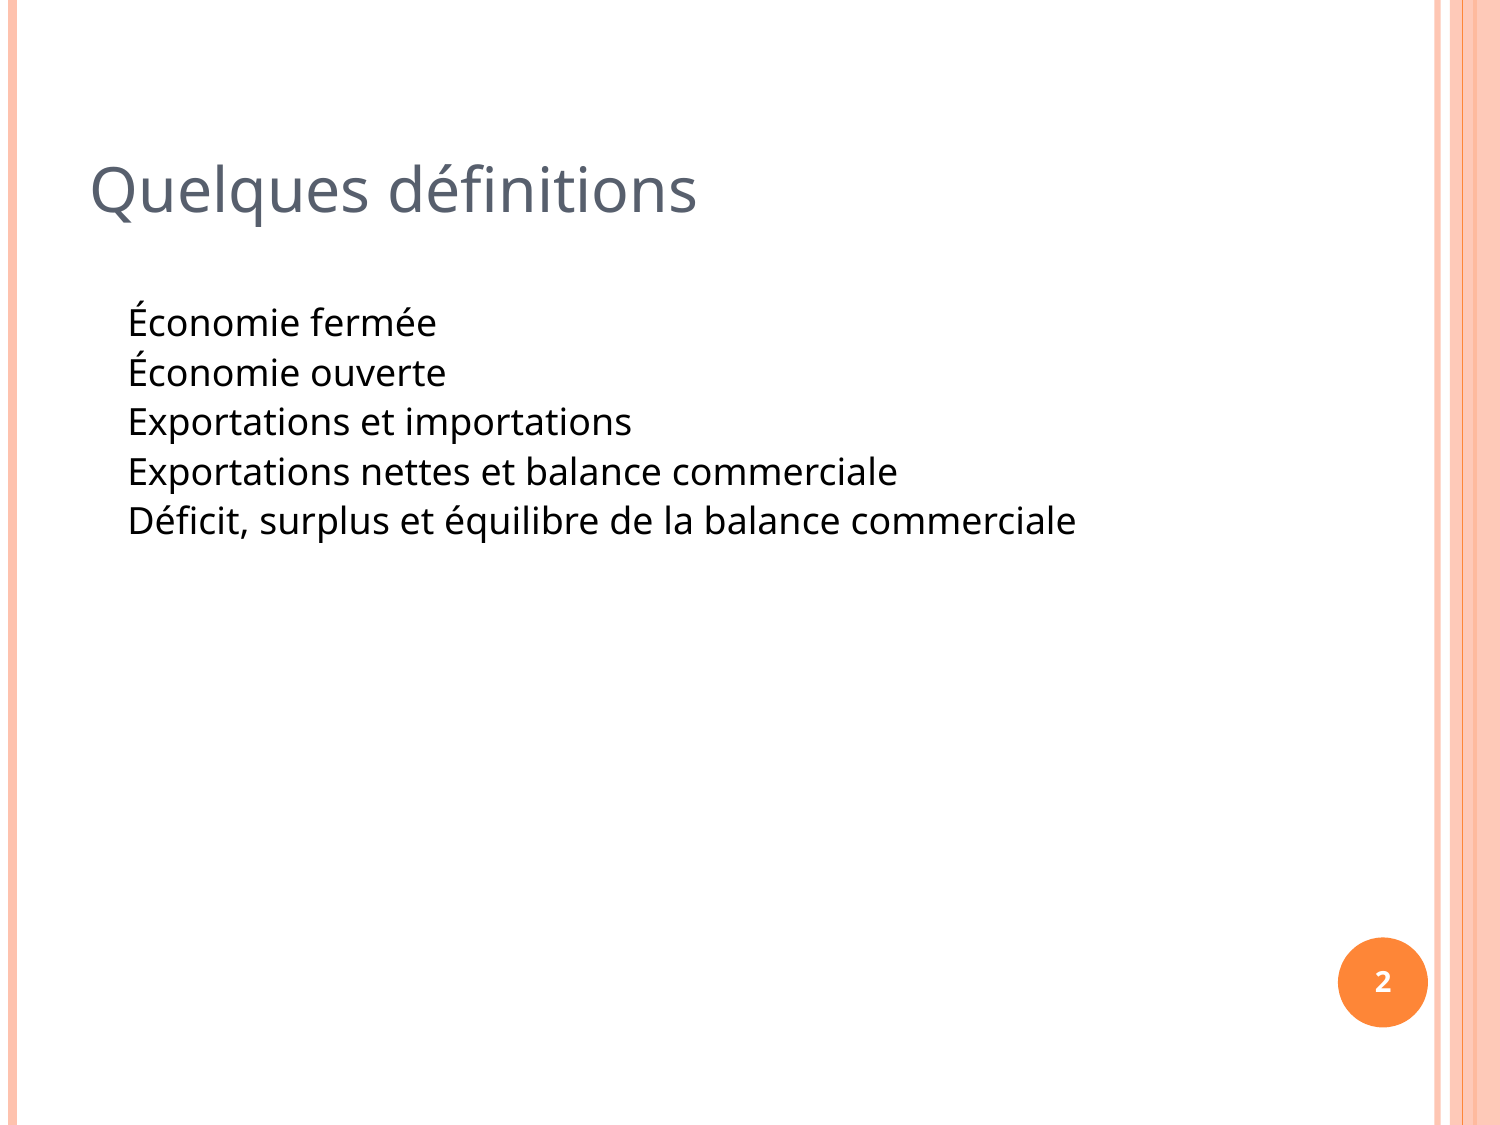

# Quelques définitions
Économie fermée
Économie ouverte
Exportations et importations
Exportations nettes et balance commerciale
Déficit, surplus et équilibre de la balance commerciale